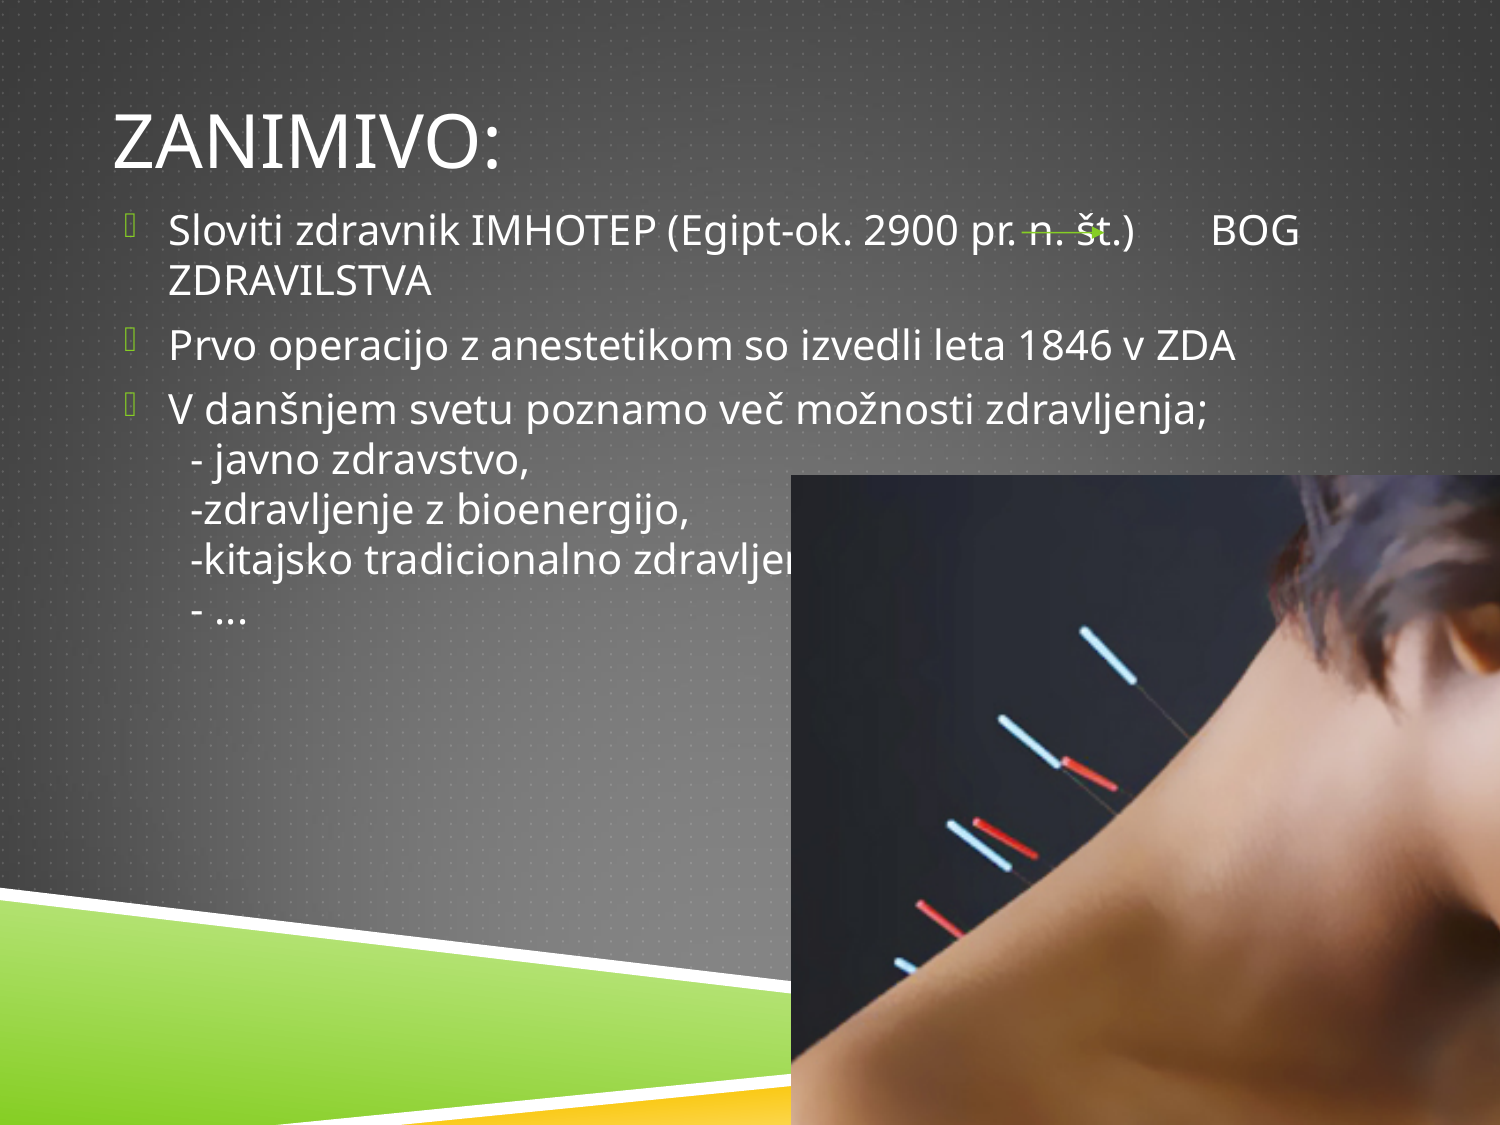

# Zanimivo:
Sloviti zdravnik IMHOTEP (Egipt-ok. 2900 pr. n. št.) BOG ZDRAVILSTVA
Prvo operacijo z anestetikom so izvedli leta 1846 v ZDA
V danšnjem svetu poznamo več možnosti zdravljenja;
 - javno zdravstvo,
 -zdravljenje z bioenergijo,
 -kitajsko tradicionalno zdravljenje,
 - ...